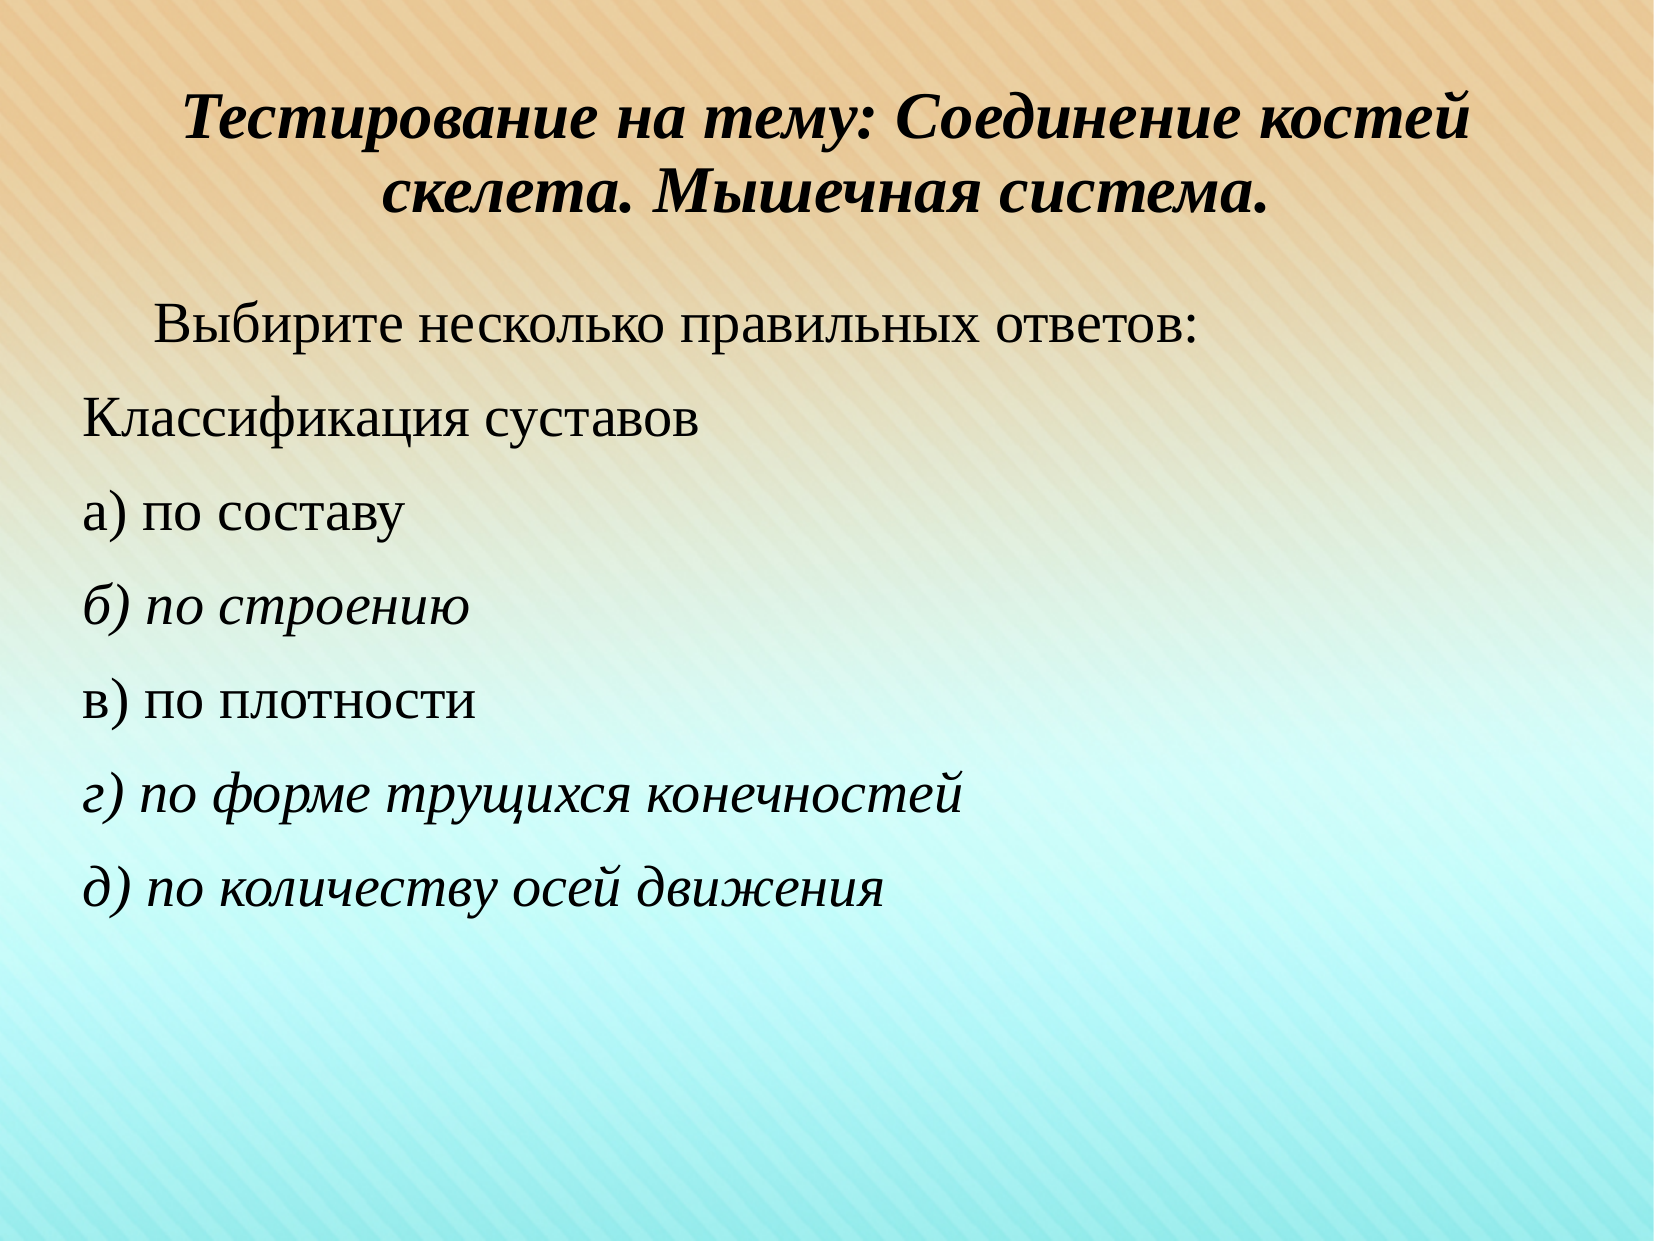

# Тестирование на тему: Соединение костей скелета. Мышечная система.
Выбирите несколько правильных ответов:
Классификация суставов
а) по составу
б) по строению
в) по плотности
г) по форме трущихся конечностей
д) по количеству осей движения